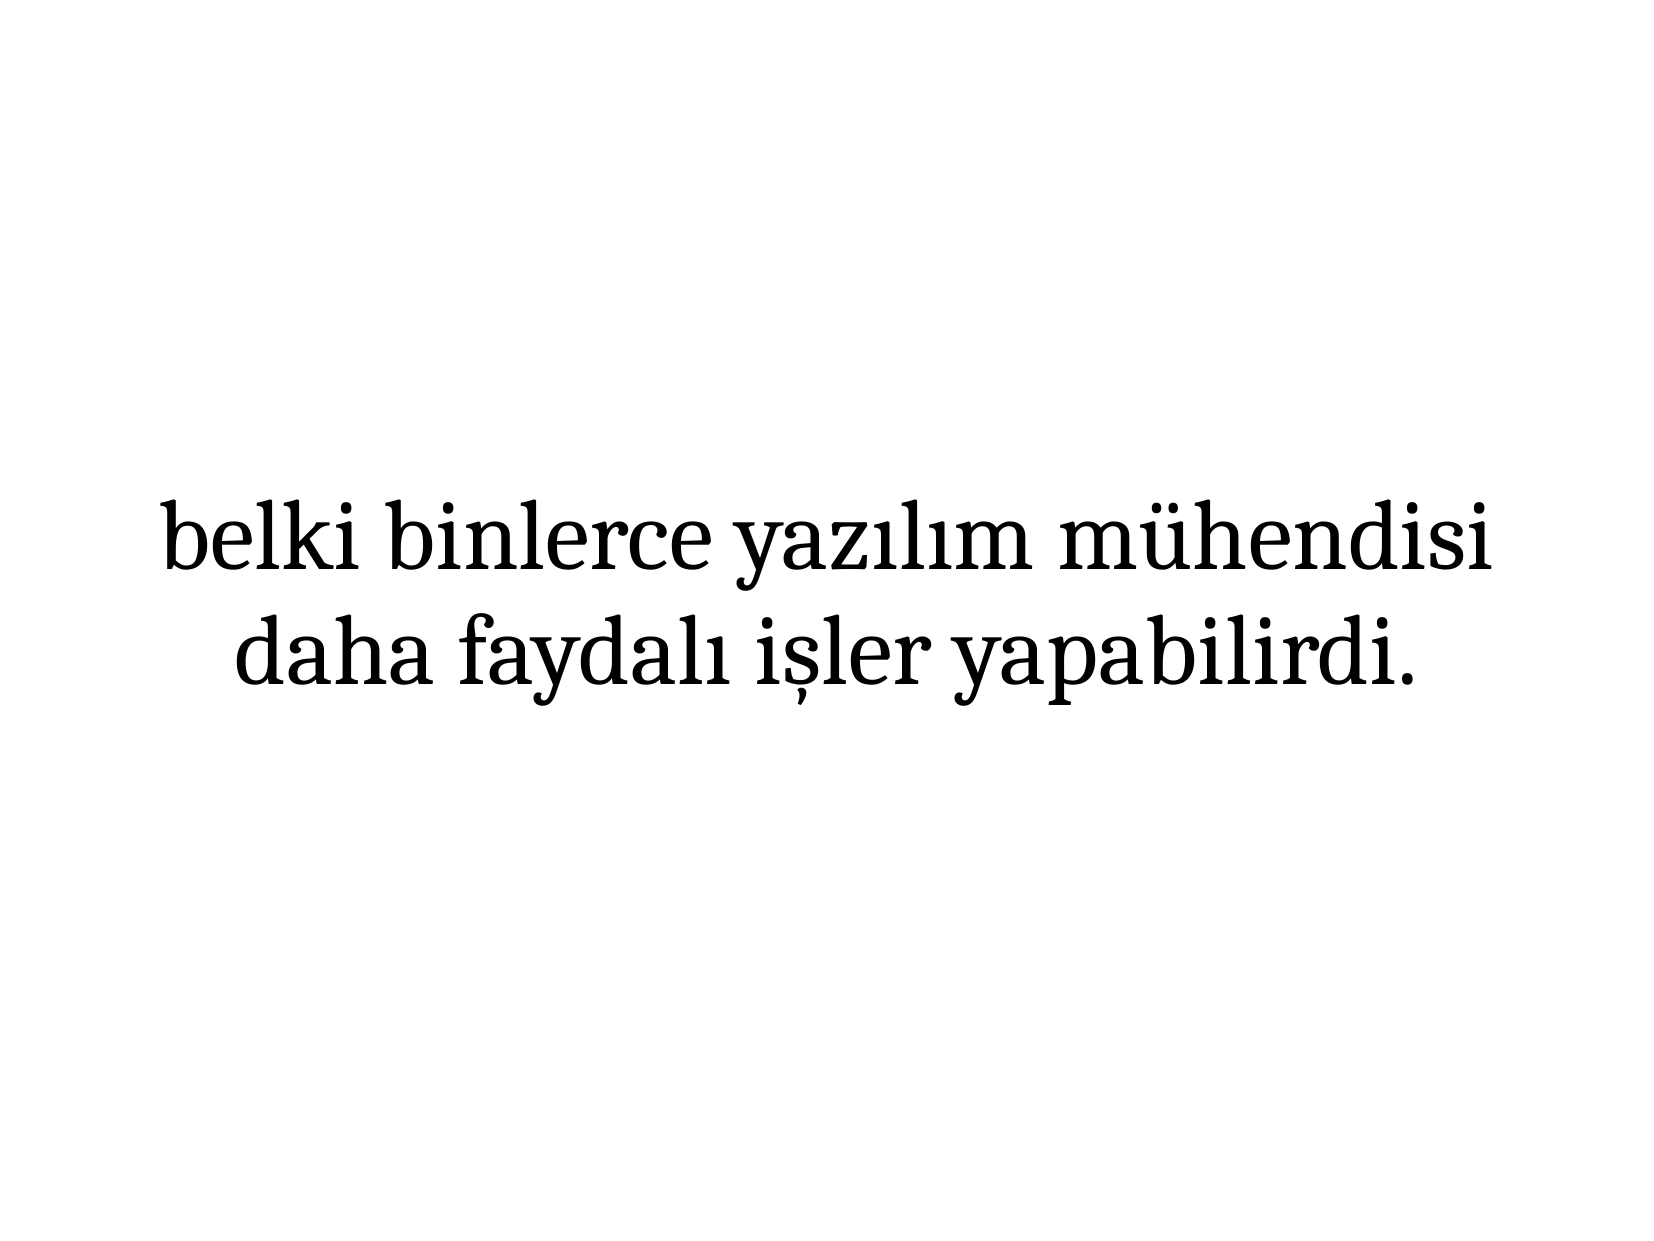

# belki binlerce yazılım mühendisi daha faydalı işler yapabilirdi.